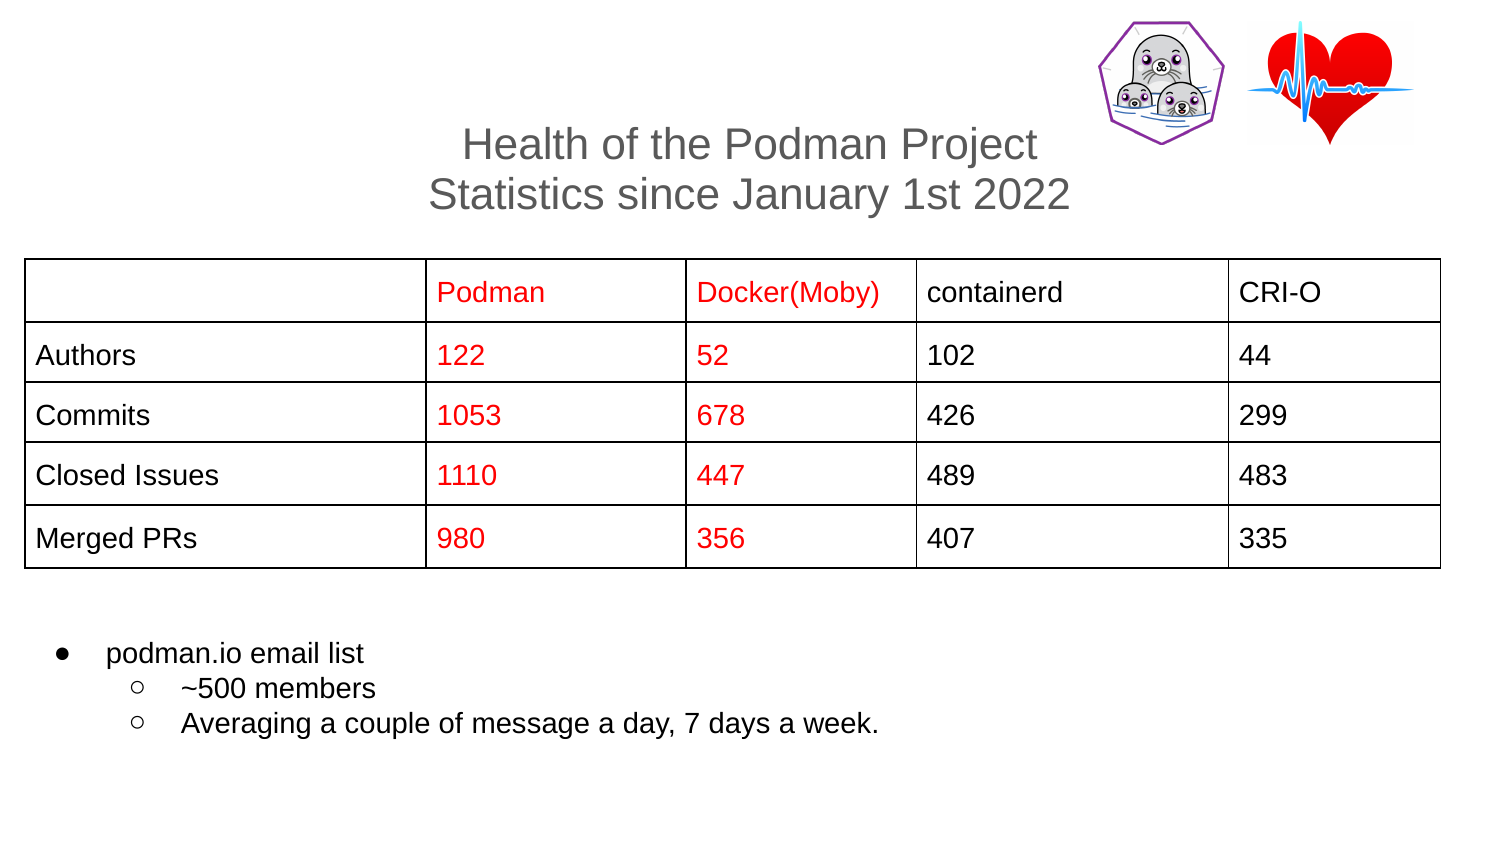

# Health of the Podman Project
Statistics since January 1st 2022
| | Podman | Docker(Moby) | containerd | CRI-O |
| --- | --- | --- | --- | --- |
| Authors | 122 | 52 | 102 | 44 |
| Commits | 1053 | 678 | 426 | 299 |
| Closed Issues | 1110 | 447 | 489 | 483 |
| Merged PRs | 980 | 356 | 407 | 335 |
podman.io email list
~500 members
Averaging a couple of message a day, 7 days a week.